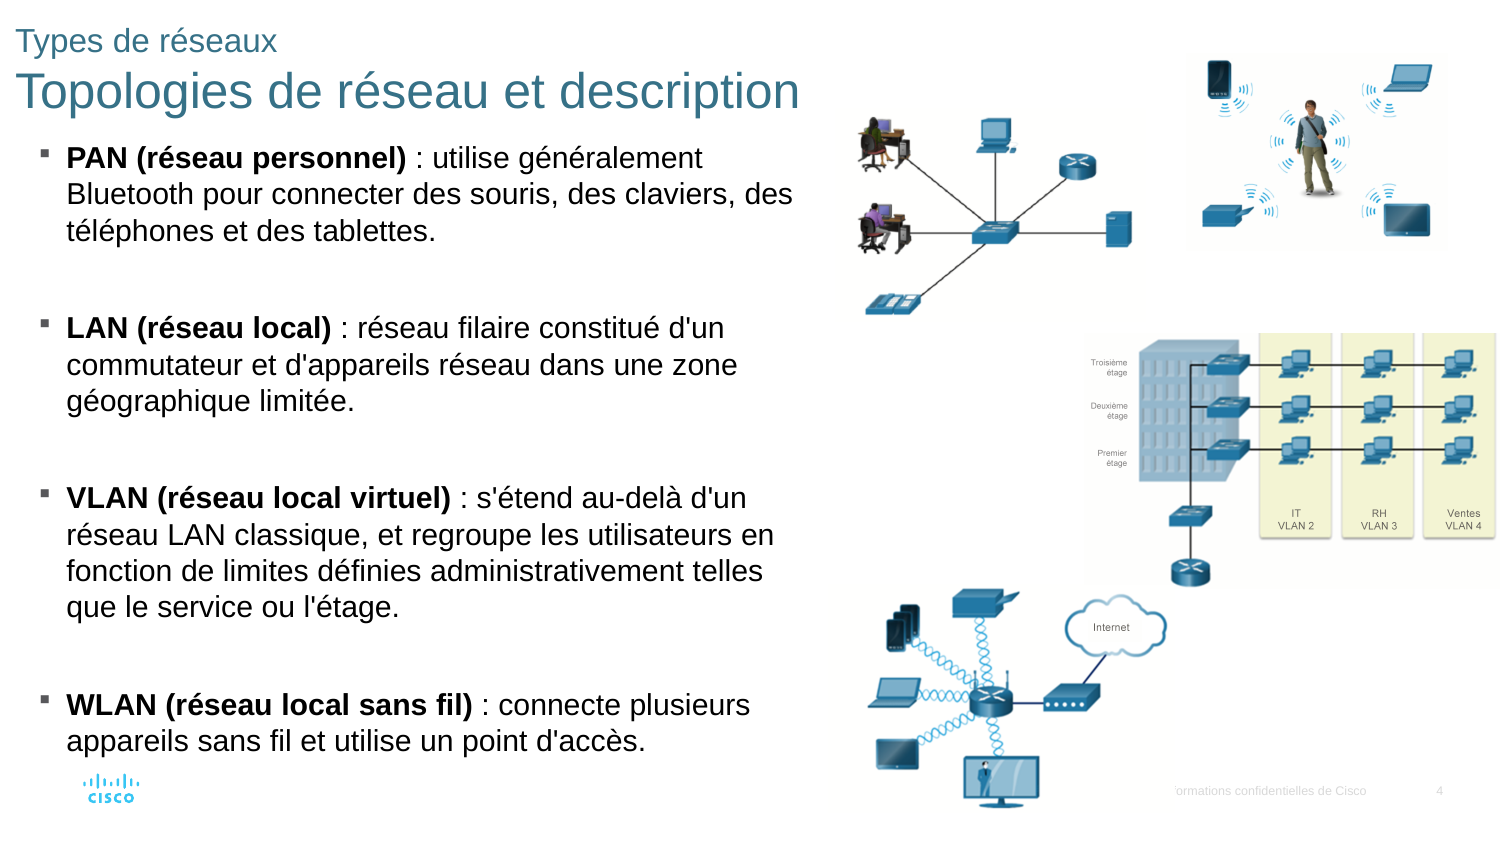

# Types de réseaux Topologies de réseau et description
PAN (réseau personnel) : utilise généralement Bluetooth pour connecter des souris, des claviers, des téléphones et des tablettes.
LAN (réseau local) : réseau filaire constitué d'un commutateur et d'appareils réseau dans une zone géographique limitée.
VLAN (réseau local virtuel) : s'étend au-delà d'un réseau LAN classique, et regroupe les utilisateurs en fonction de limites définies administrativement telles que le service ou l'étage.
WLAN (réseau local sans fil) : connecte plusieurs appareils sans fil et utilise un point d'accès.